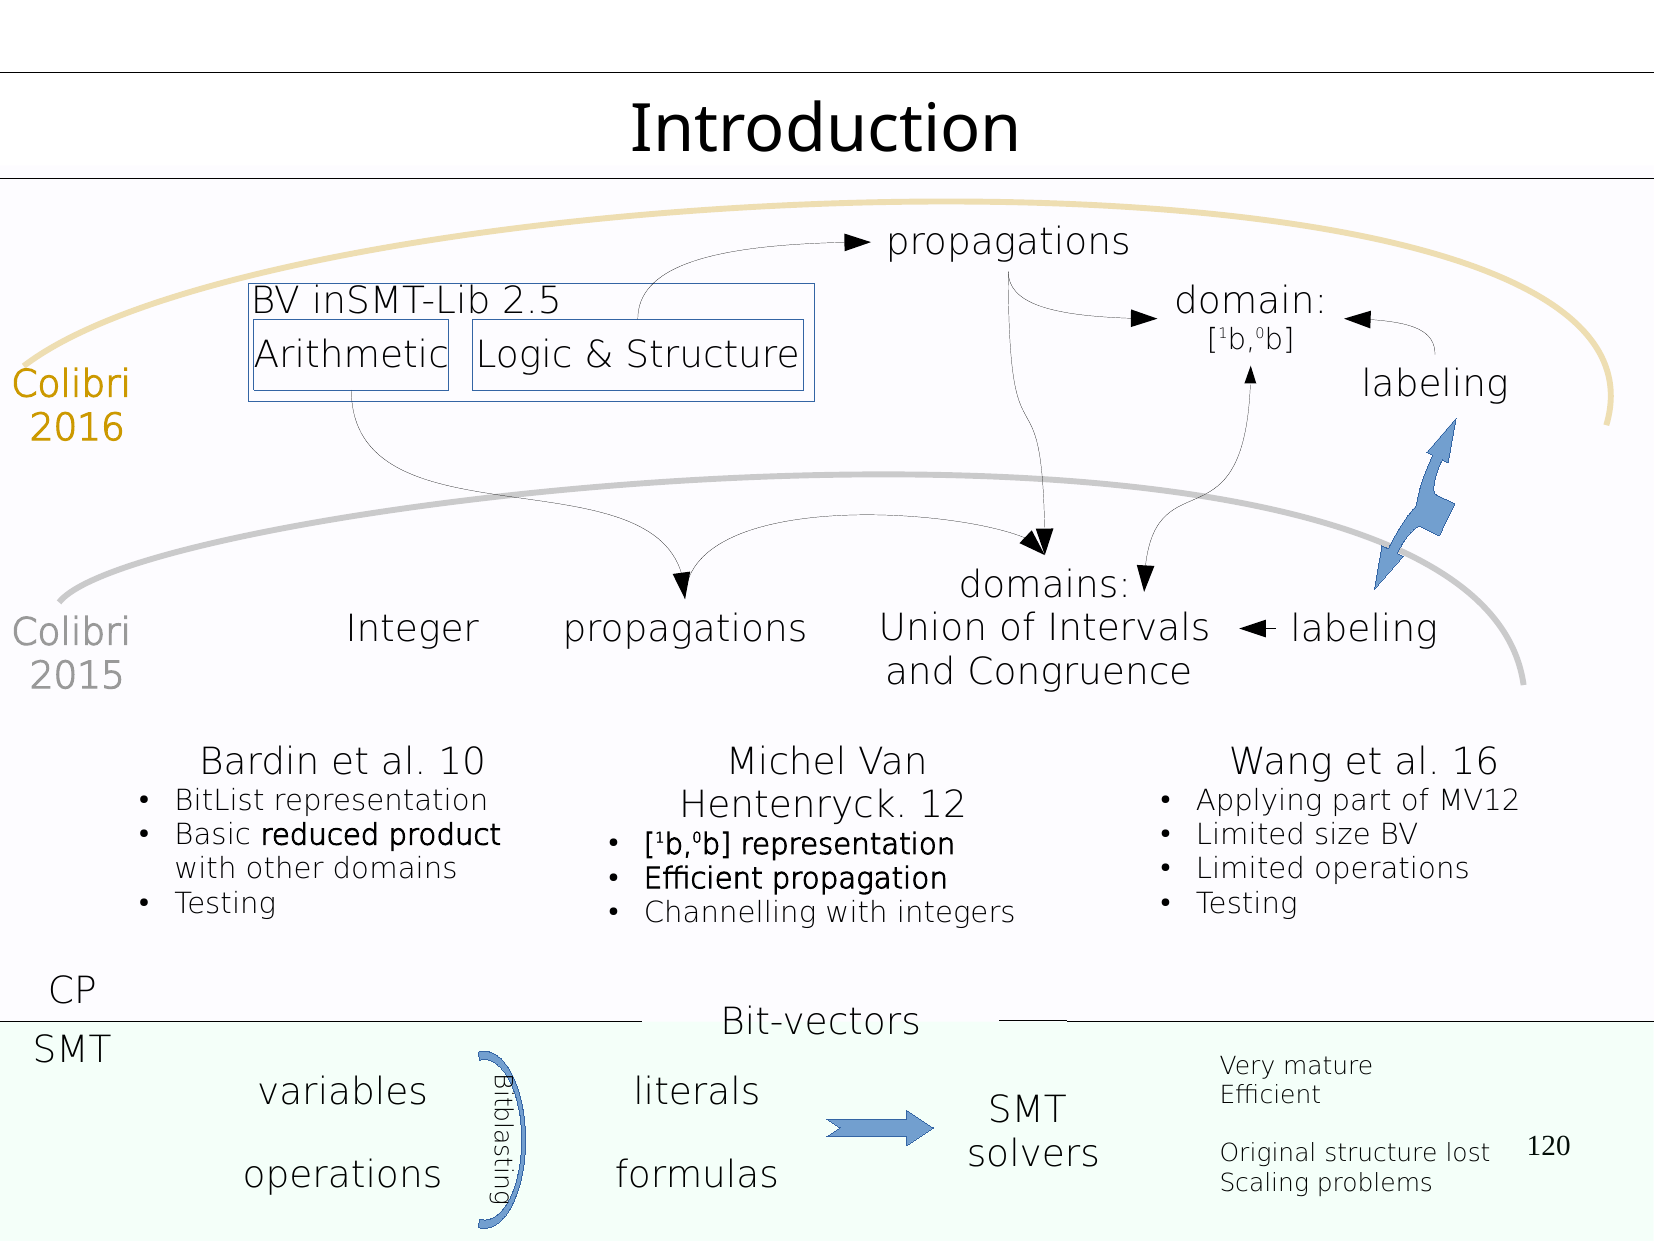

Learning
Simplifications
Testing: SMT-comp benchmarks
Parler des 0.2 seconds
Introduction
SMTLib :, pas la peine de parler de état de l'art et tout, Michel va en parler avant moi
Domain AND propagations use only unsigned integers and bv operations on them so when I talk about bv I mean integer
–
The starting points are the bit-vector operations of the SMT-Lib and the Colibri library, with its machinery for solving integer problems, including more than one integer domain, two of which I will present later.
So for the arithmetic part of the BV theory can be handled by Colibri as it is, but the Logic (disjunction, conjunctions) and the structure (concatenation, rotation, shifts, etc) had to be done. So I'm going to talk a bit about how to represent the BV domain, then very briefly how cobstraints are propagated in it. This is the part already presented by Michel so I'll go fast.
Since the point of using Colibri is to interact as much as posible with what's already in Colibri, I'll show the reduced products between the different domains, as well as the direct effect that certain constraints can have on the integer domains, which the paper of Sébastien Bardin touched upon..
Then some simplification that are rather trivial But very useful.
Then a few words on labeling
And finish with some results on the testing experiments and future works
propagations
BV inSMT-Lib 2.5
domain:
[1b,0b]
Arithmetic
Logic & Structure
Colibri
2016
labeling
domains:
Union of Intervals and Congruence
Integer
propagations
labeling
Colibri
2015
Bardin et al. 10
BitList representation
Basic reduced product with other domains
Testing
Michel Van Hentenryck. 12
[1b,0b] representation
Efficient propagation
Channelling with integers
Wang et al. 16
Applying part of MV12
Limited size BV
Limited operations
Testing
CP
Bit-vectors
SMT
Very mature
Efficient
Original structure lost
Scaling problems
variables
literals
SMT
solvers
Bitblasting
120
operations
formulas
More details on numbers for the tests
One major difference between this approach and the SMT approach
Is the channel of communication we're not limited to the booleans, we don
T have black boxes that only communicate through the booleans
All the boxes are open here and they all can communicate with each other
White box against